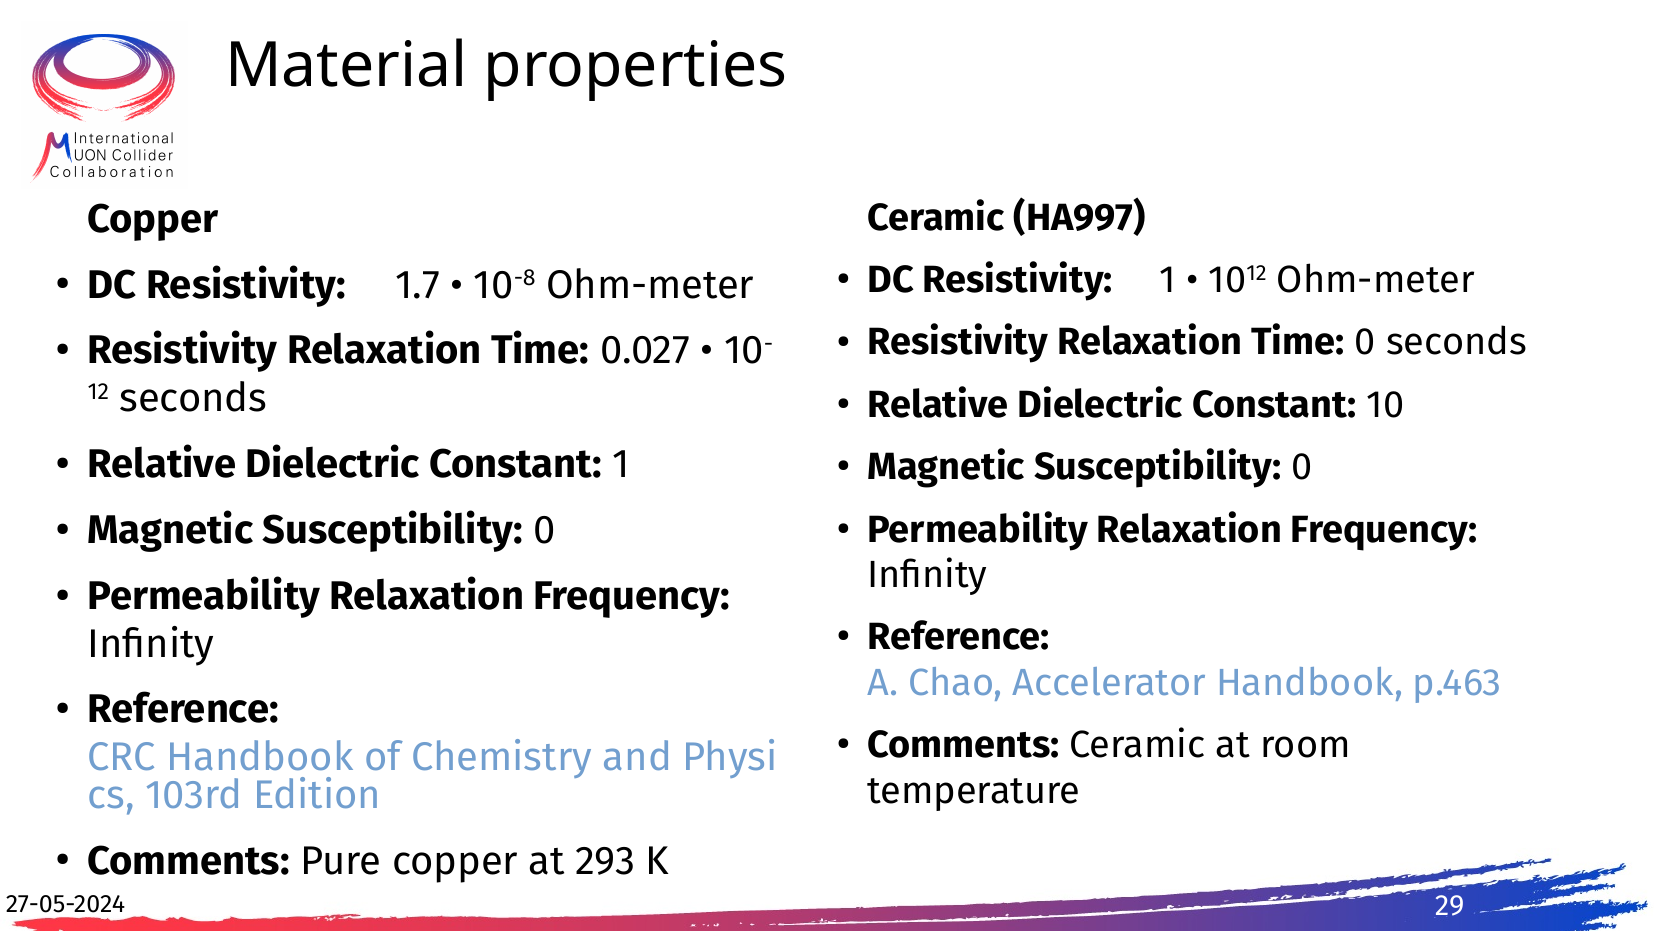

# Material properties
Copper
DC Resistivity:	 1.7 • 10-8 Ohm-meter
Resistivity Relaxation Time: 0.027 • 10-12 seconds
Relative Dielectric Constant: 1
Magnetic Susceptibility: 0
Permeability Relaxation Frequency: Infinity
Reference: CRC Handbook of Chemistry and Physics, 103rd Edition
Comments: Pure copper at 293 K
Ceramic (HA997)
DC Resistivity:	 1 • 1012 Ohm-meter
Resistivity Relaxation Time: 0 seconds
Relative Dielectric Constant: 10
Magnetic Susceptibility: 0
Permeability Relaxation Frequency: Infinity
Reference: A. Chao, Accelerator Handbook, p.463
Comments: Ceramic at room temperature
27-05-2024
29